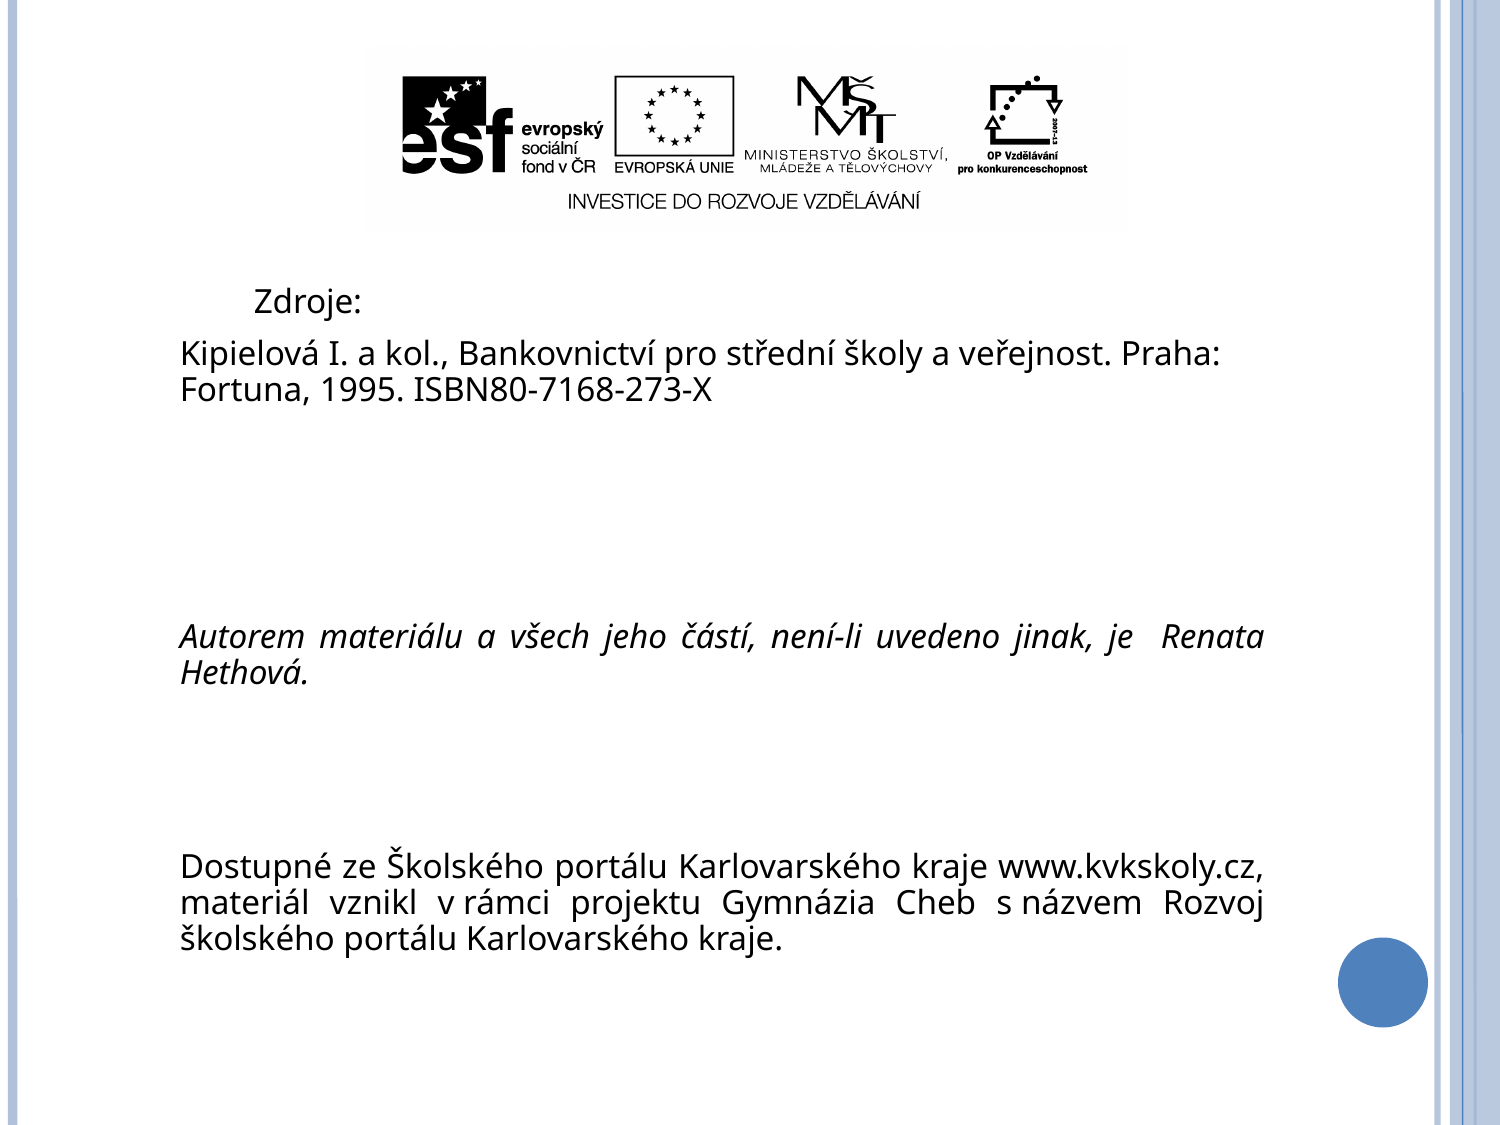

# Zdroje:
Kipielová I. a kol., Bankovnictví pro střední školy a veřejnost. Praha: Fortuna, 1995. ISBN80-7168-273-X
Autorem materiálu a všech jeho částí, není-li uvedeno jinak, je Renata Hethová.
Dostupné ze Školského portálu Karlovarského kraje www.kvkskoly.cz, materiál vznikl v rámci projektu Gymnázia Cheb s názvem Rozvoj školského portálu Karlovarského kraje.